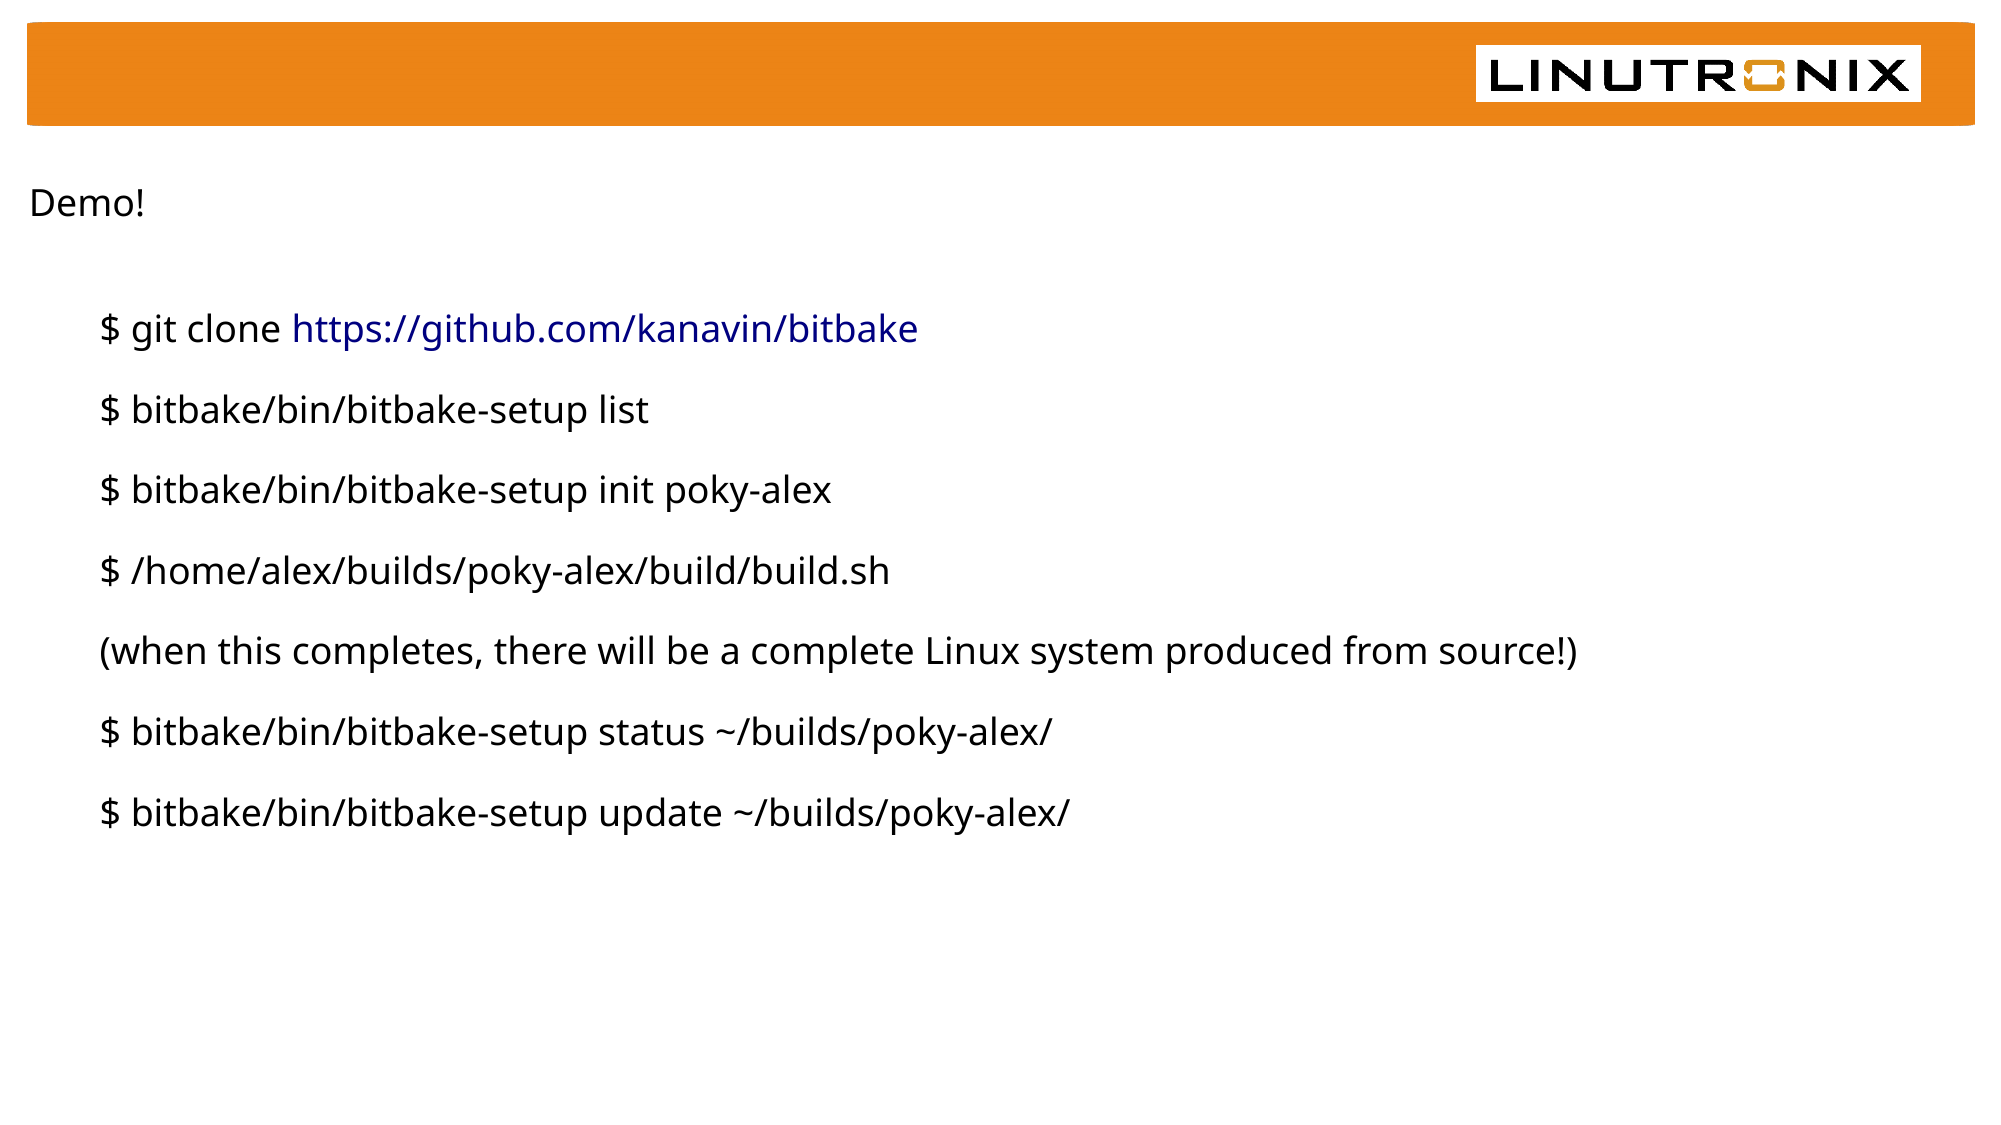

# Demo!
$ git clone https://github.com/kanavin/bitbake
$ bitbake/bin/bitbake-setup list
$ bitbake/bin/bitbake-setup init poky-alex
$ /home/alex/builds/poky-alex/build/build.sh
(when this completes, there will be a complete Linux system produced from source!)
$ bitbake/bin/bitbake-setup status ~/builds/poky-alex/
$ bitbake/bin/bitbake-setup update ~/builds/poky-alex/